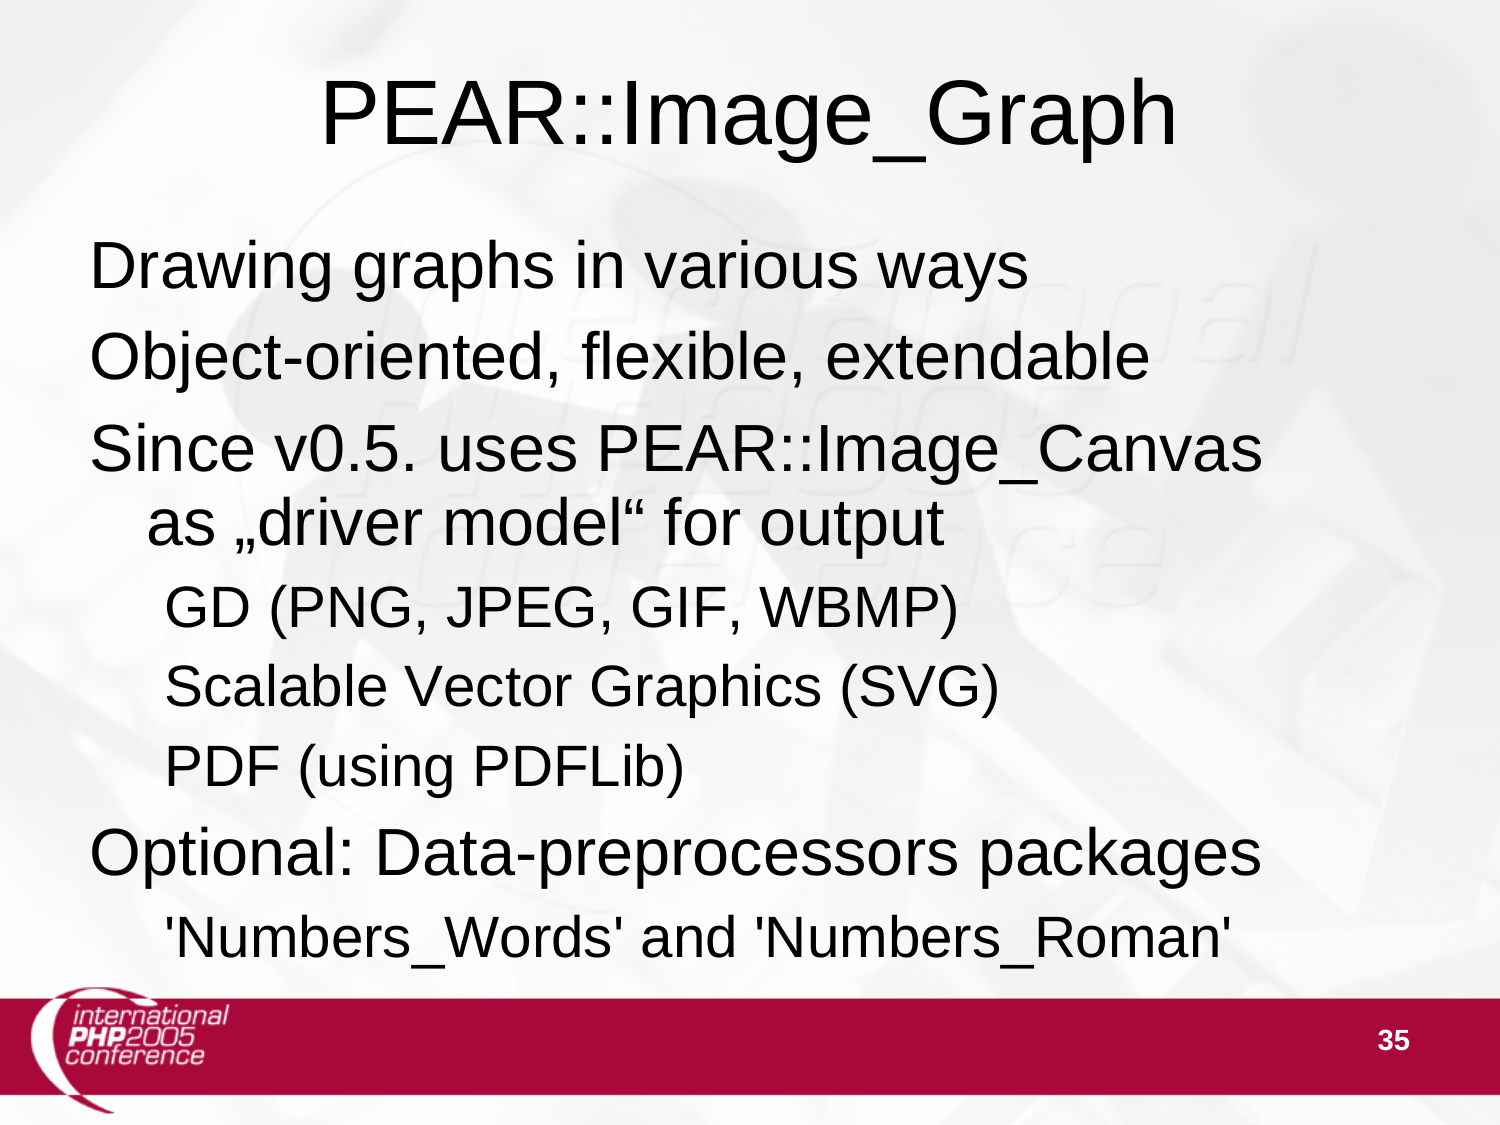

# PEAR::Image_Graph
Drawing graphs in various ways
Object-oriented, flexible, extendable
Since v0.5. uses PEAR::Image_Canvas
as „driver model“ for output
GD (PNG, JPEG, GIF, WBMP)
Scalable Vector Graphics (SVG)
PDF (using PDFLib)
Optional: Data-preprocessors packages
'Numbers_Words' and 'Numbers_Roman'
35